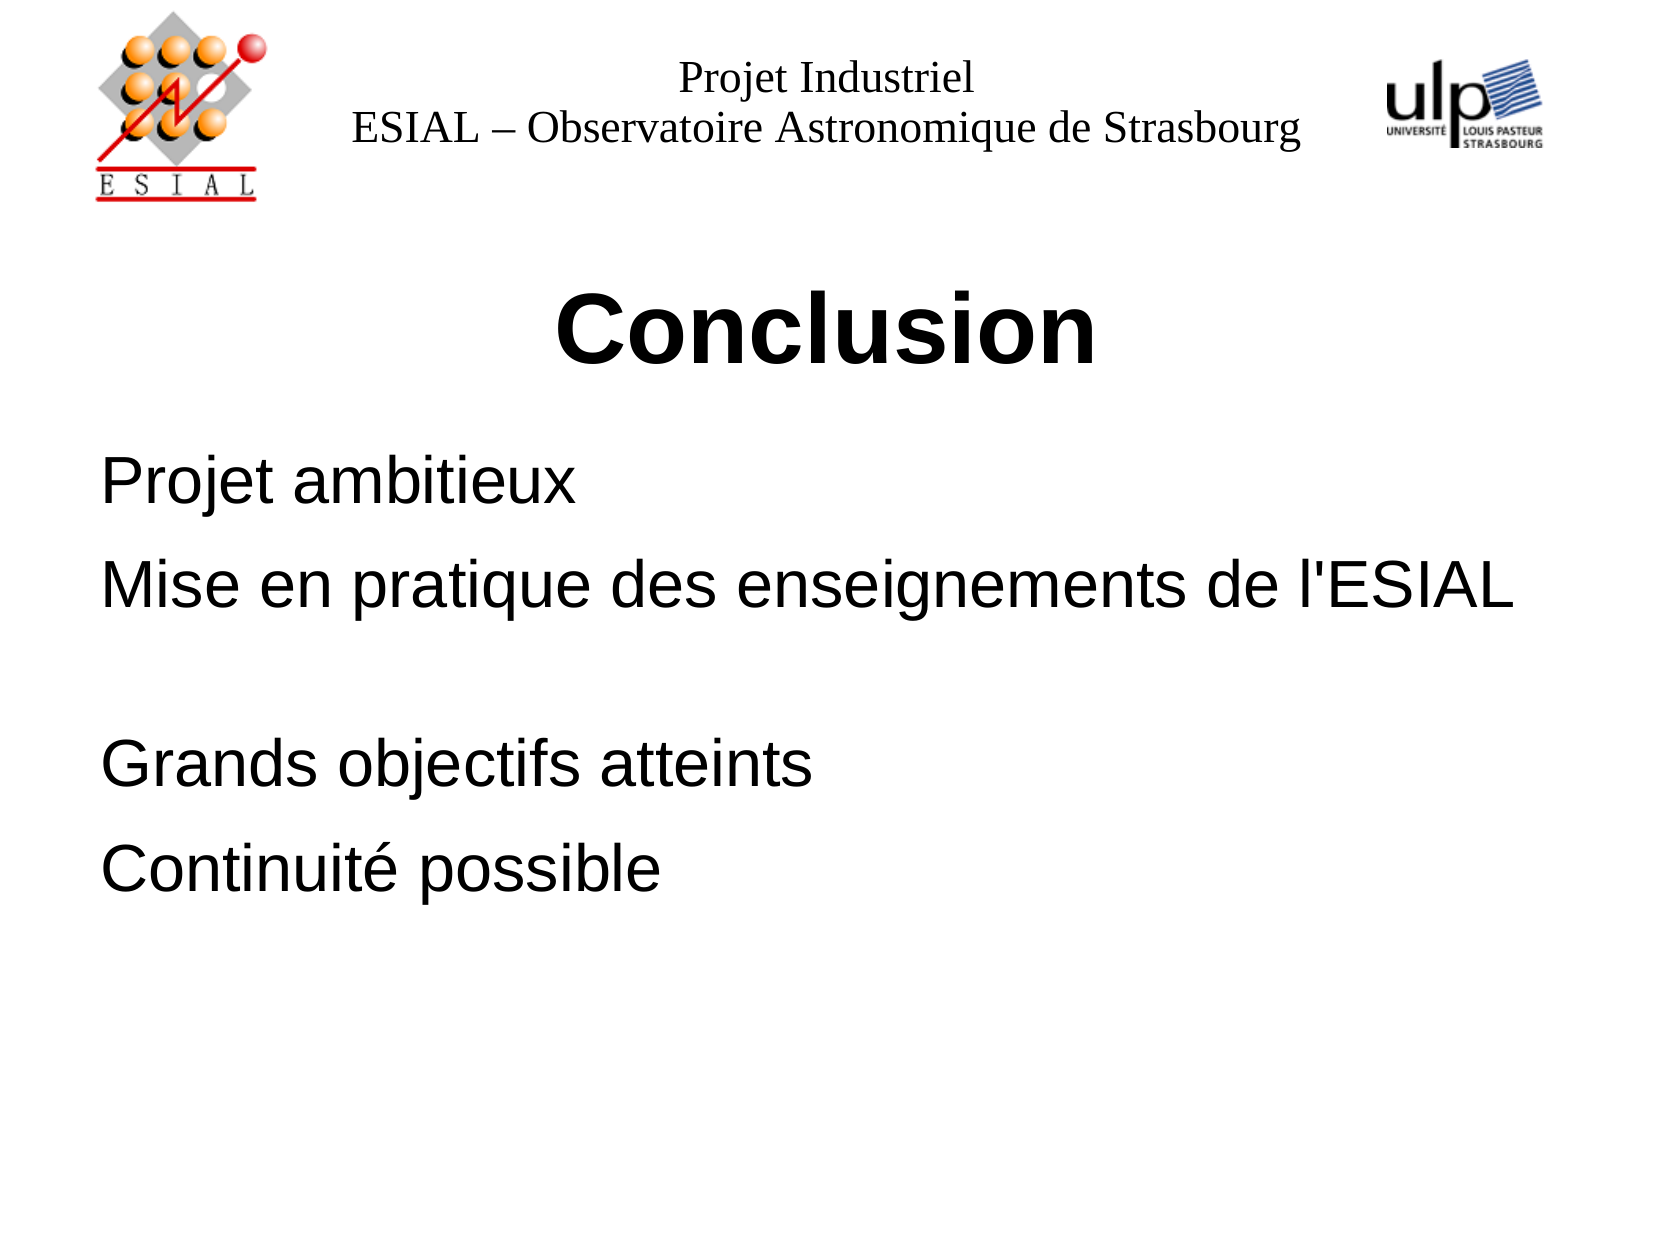

# Projet Industriel ESIAL – Observatoire Astronomique de Strasbourg
Conclusion
Projet ambitieux
Mise en pratique des enseignements de l'ESIAL
Grands objectifs atteints
Continuité possible